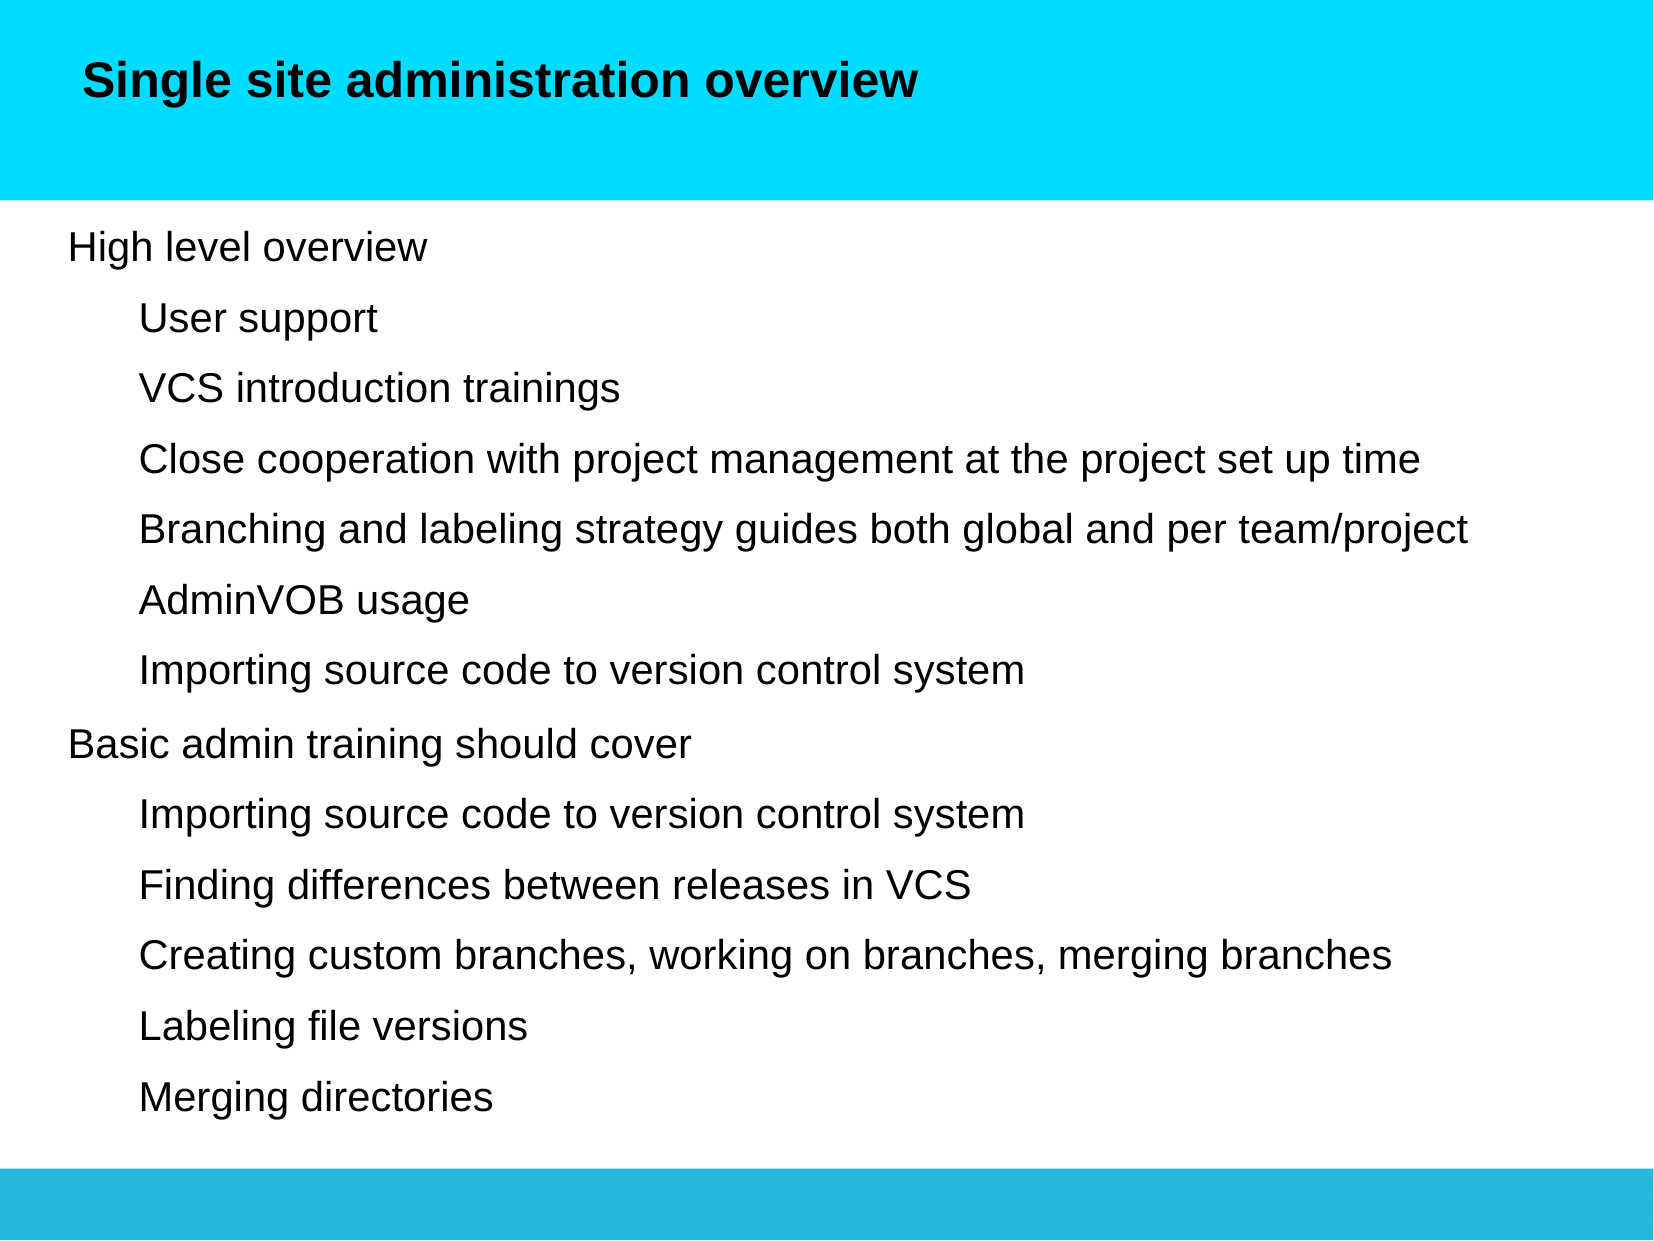

# Single site administration overview
High level overview
User support
VCS introduction trainings
Close cooperation with project management at the project set up time
Branching and labeling strategy guides both global and per team/project
AdminVOB usage
Importing source code to version control system
Basic admin training should cover
Importing source code to version control system
Finding differences between releases in VCS
Creating custom branches, working on branches, merging branches
Labeling file versions
Merging directories